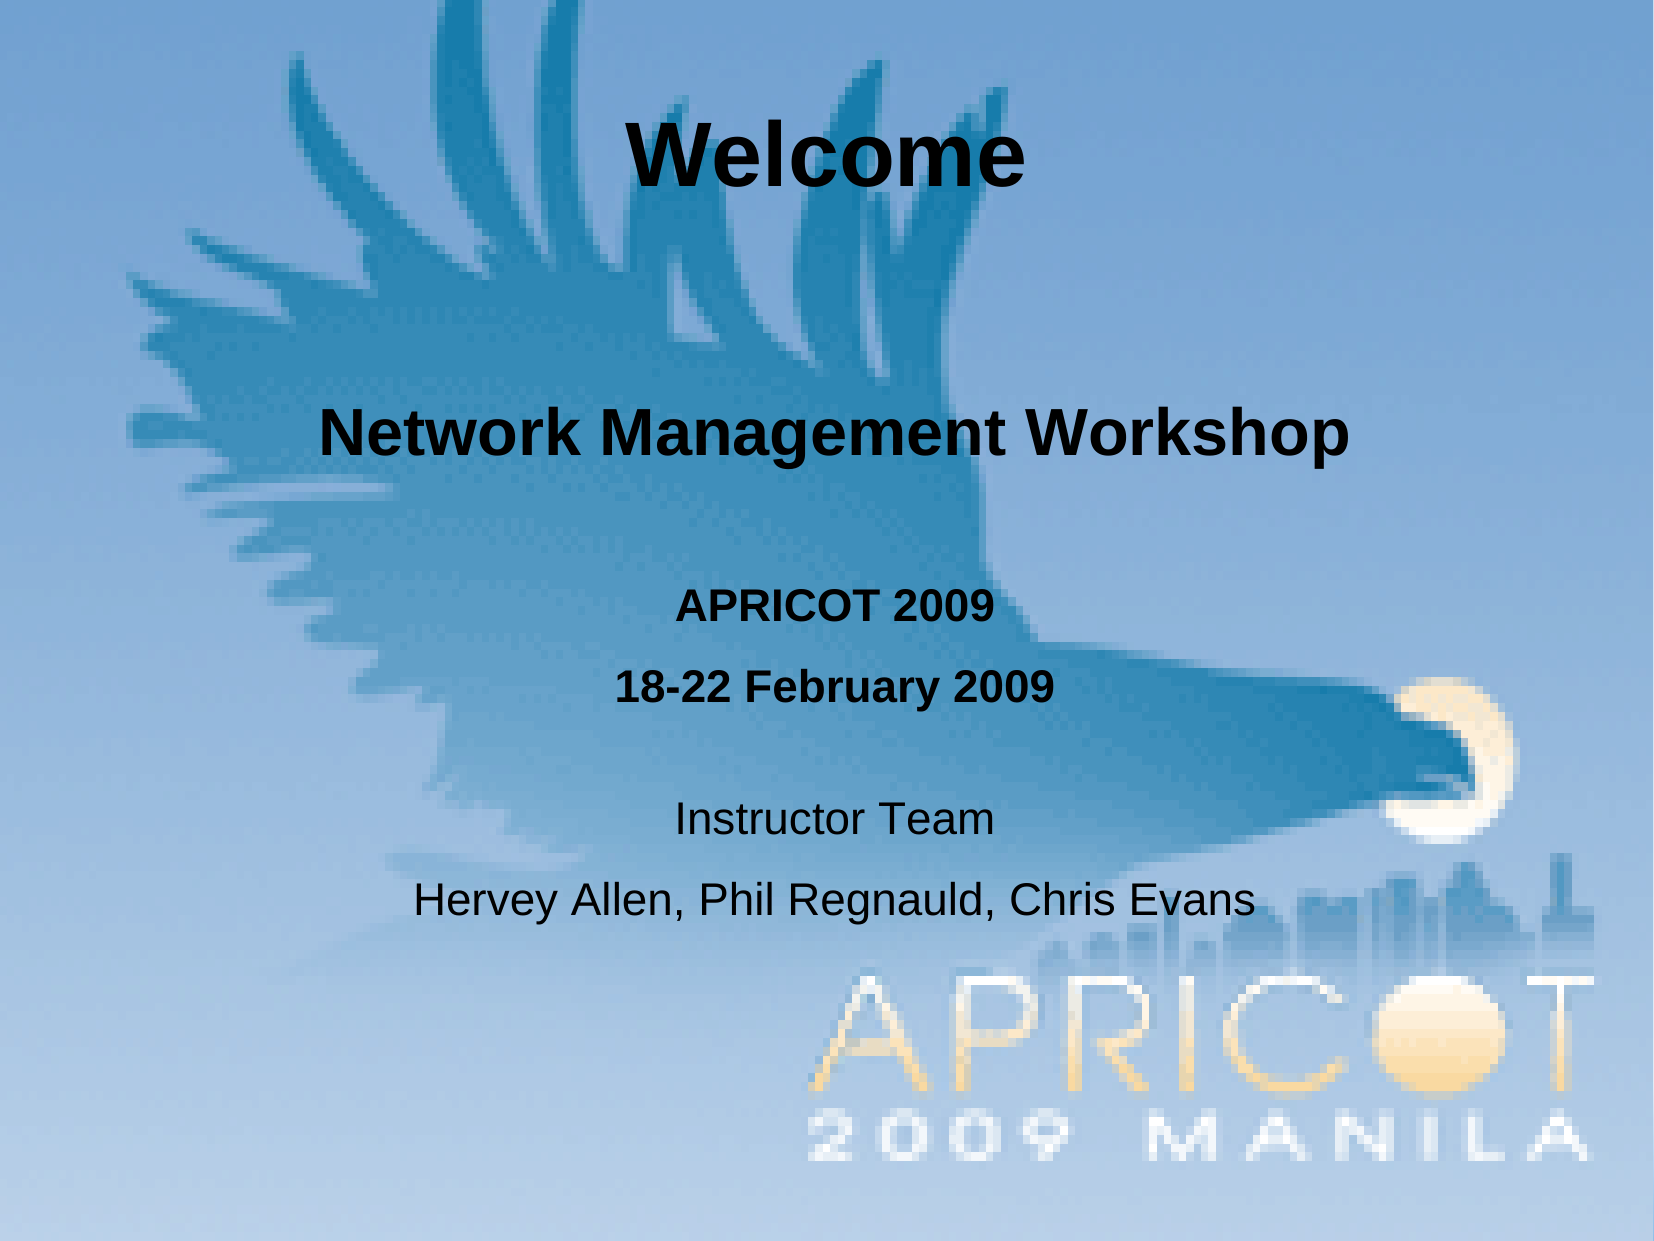

# Welcome
Network Management Workshop
APRICOT 2009
18-22 February 2009
Instructor Team
Hervey Allen, Phil Regnauld, Chris Evans